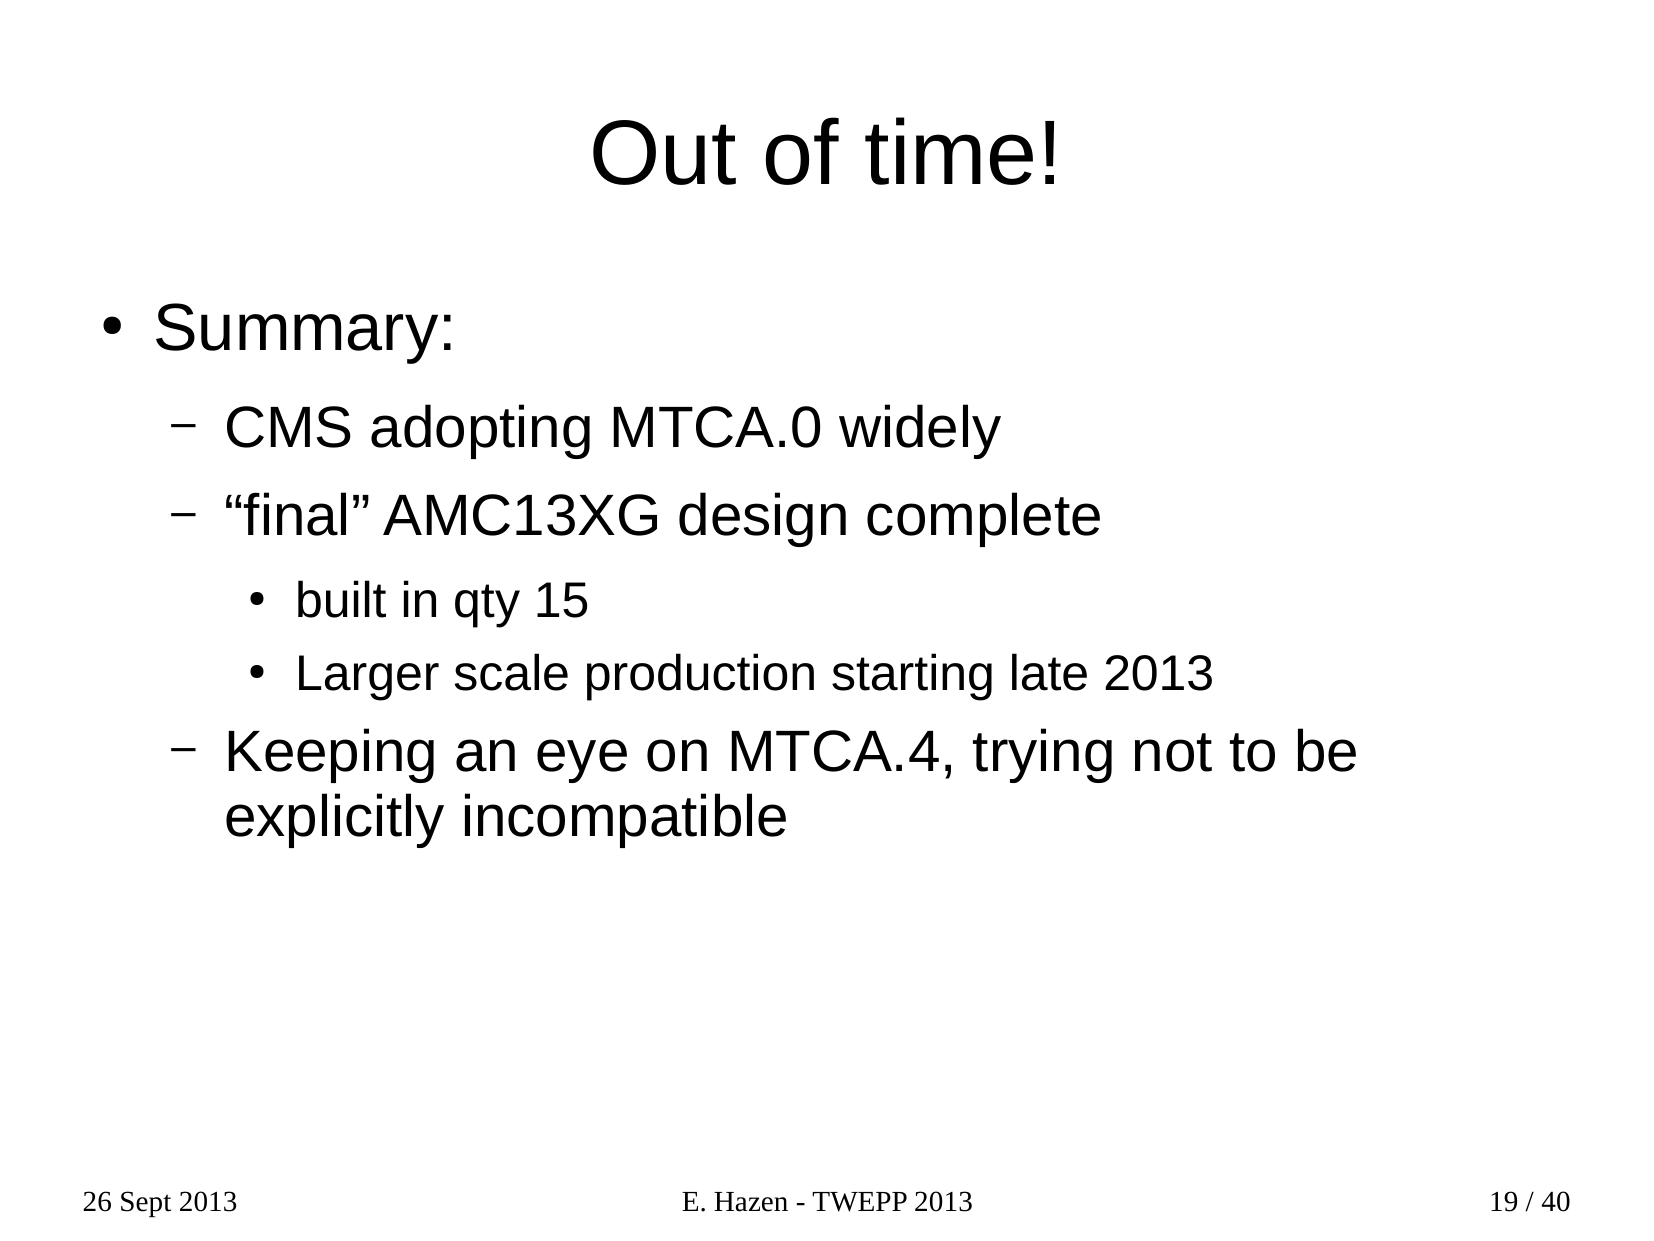

# Out of time!
Summary:
CMS adopting MTCA.0 widely
“final” AMC13XG design complete
built in qty 15
Larger scale production starting late 2013
Keeping an eye on MTCA.4, trying not to be explicitly incompatible
26 Sept 2013
E. Hazen - TWEPP 2013
19